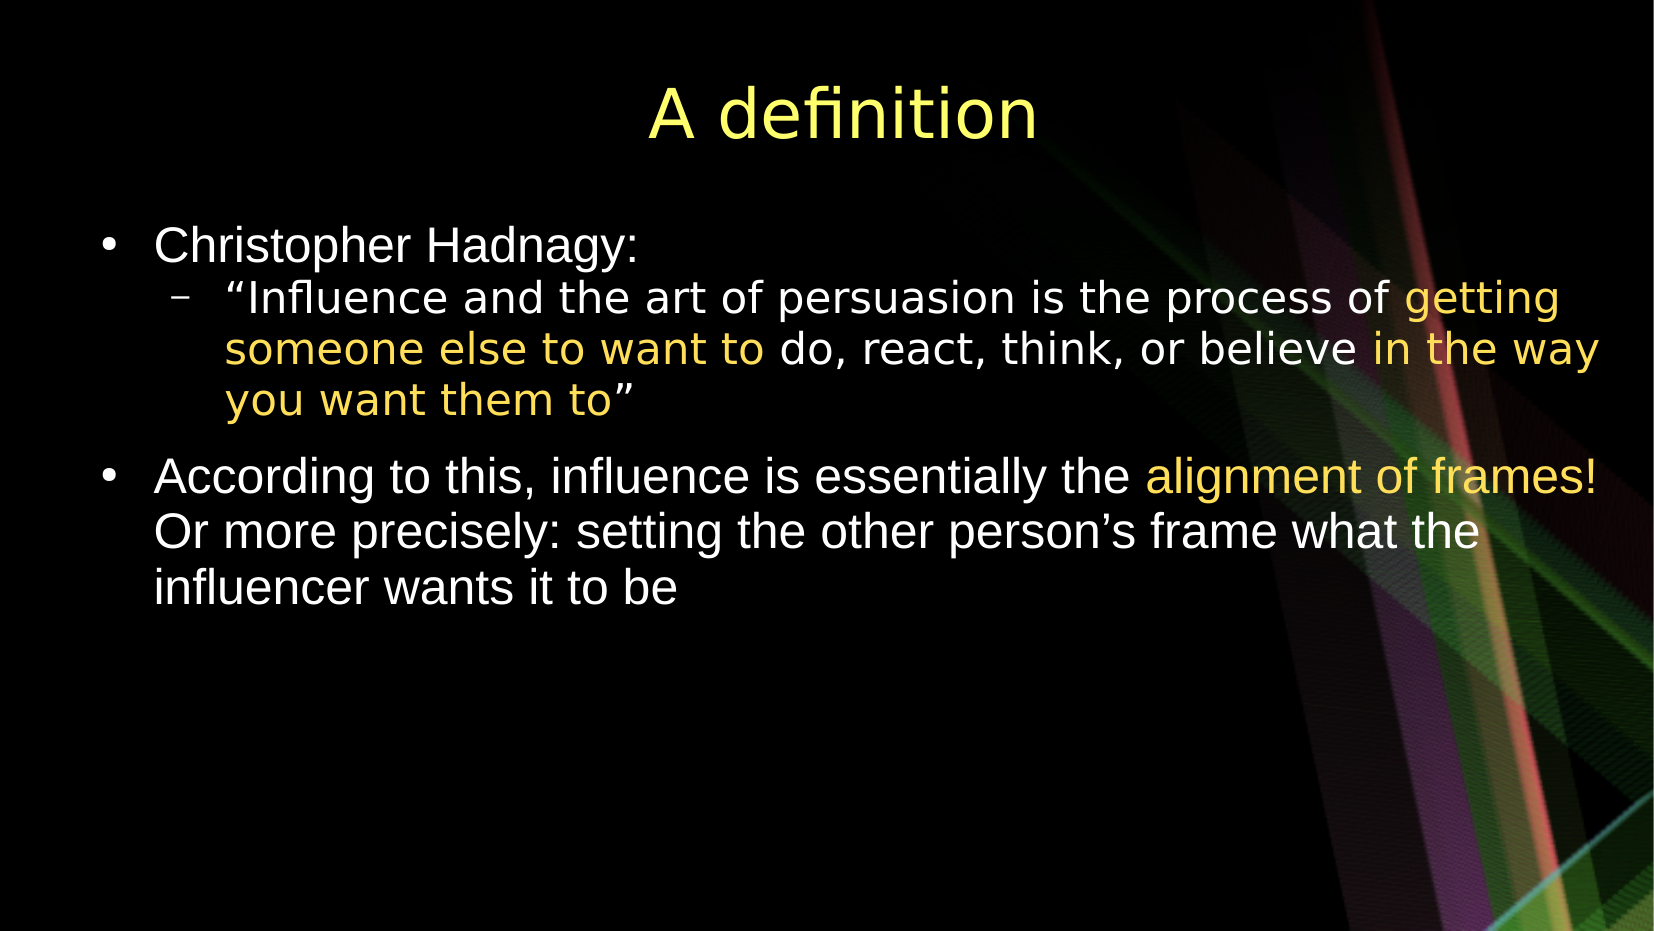

# A definition
Christopher Hadnagy:
“Influence and the art of persuasion is the process of getting someone else to want to do, react, think, or believe in the way you want them to”
According to this, influence is essentially the alignment of frames! Or more precisely: setting the other person’s frame what the influencer wants it to be